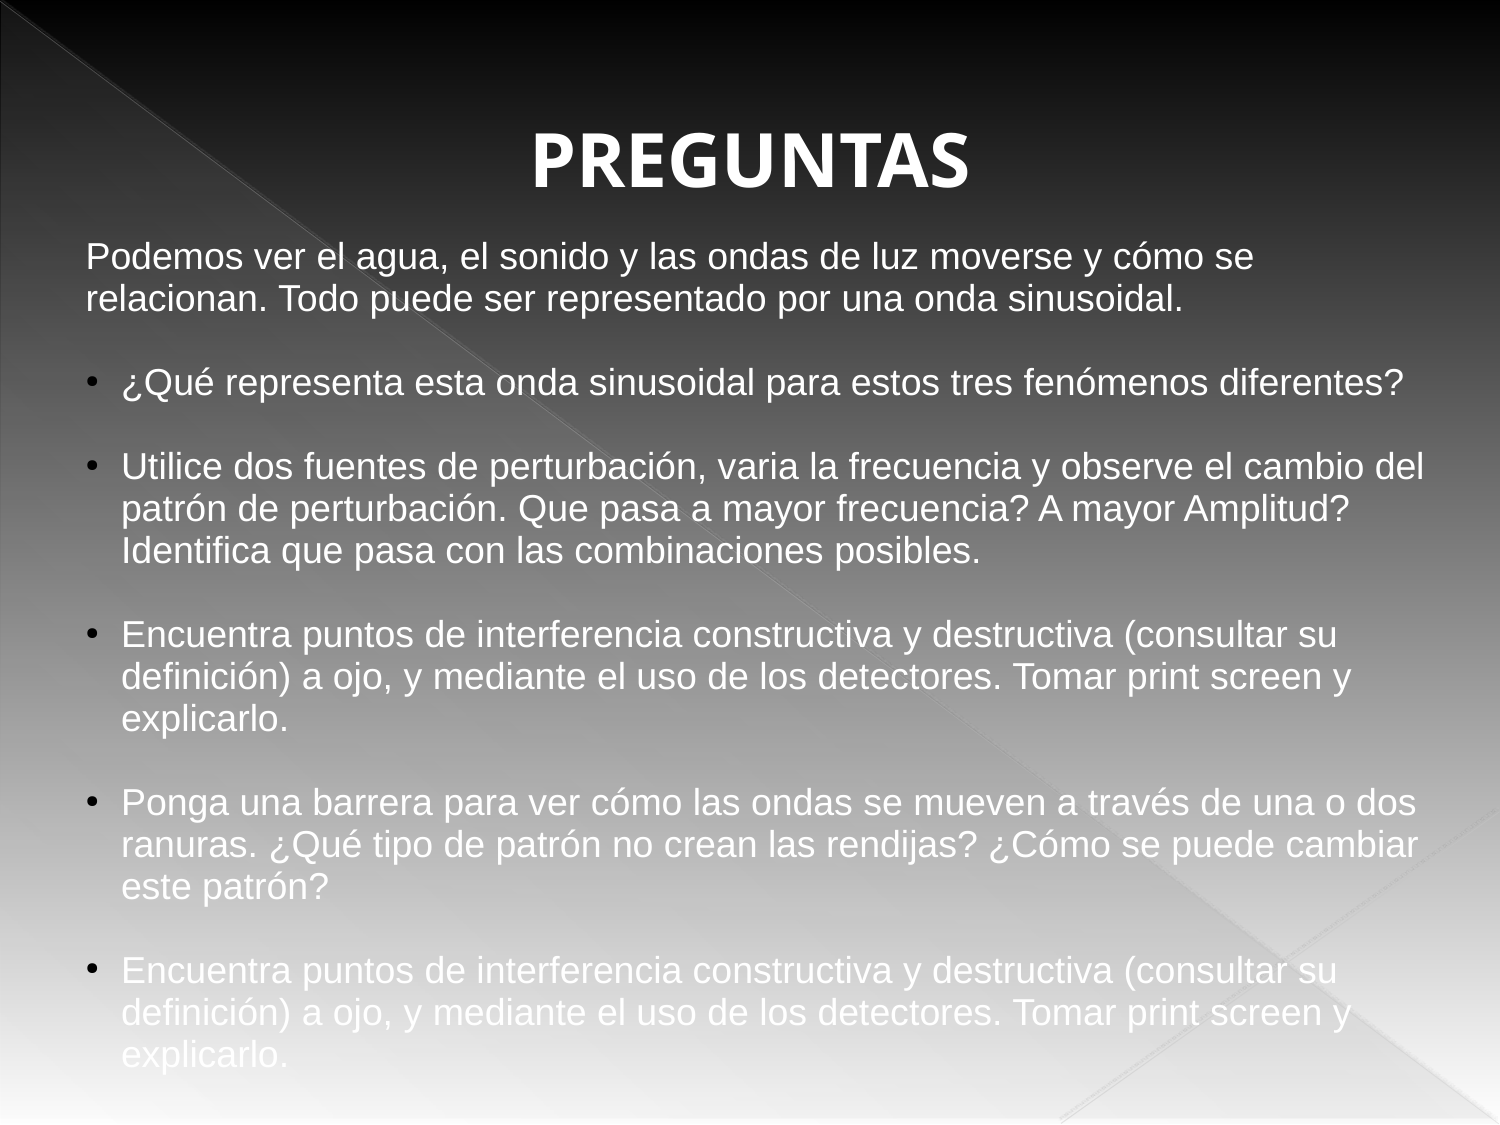

# PREGUNTAS
Podemos ver el agua, el sonido y las ondas de luz moverse y cómo se relacionan. Todo puede ser representado por una onda sinusoidal.
¿Qué representa esta onda sinusoidal para estos tres fenómenos diferentes?
Utilice dos fuentes de perturbación, varia la frecuencia y observe el cambio del patrón de perturbación. Que pasa a mayor frecuencia? A mayor Amplitud? Identifica que pasa con las combinaciones posibles.
Encuentra puntos de interferencia constructiva y destructiva (consultar su definición) a ojo, y mediante el uso de los detectores. Tomar print screen y explicarlo.
Ponga una barrera para ver cómo las ondas se mueven a través de una o dos ranuras. ¿Qué tipo de patrón no crean las rendijas? ¿Cómo se puede cambiar este patrón?
Encuentra puntos de interferencia constructiva y destructiva (consultar su definición) a ojo, y mediante el uso de los detectores. Tomar print screen y explicarlo.